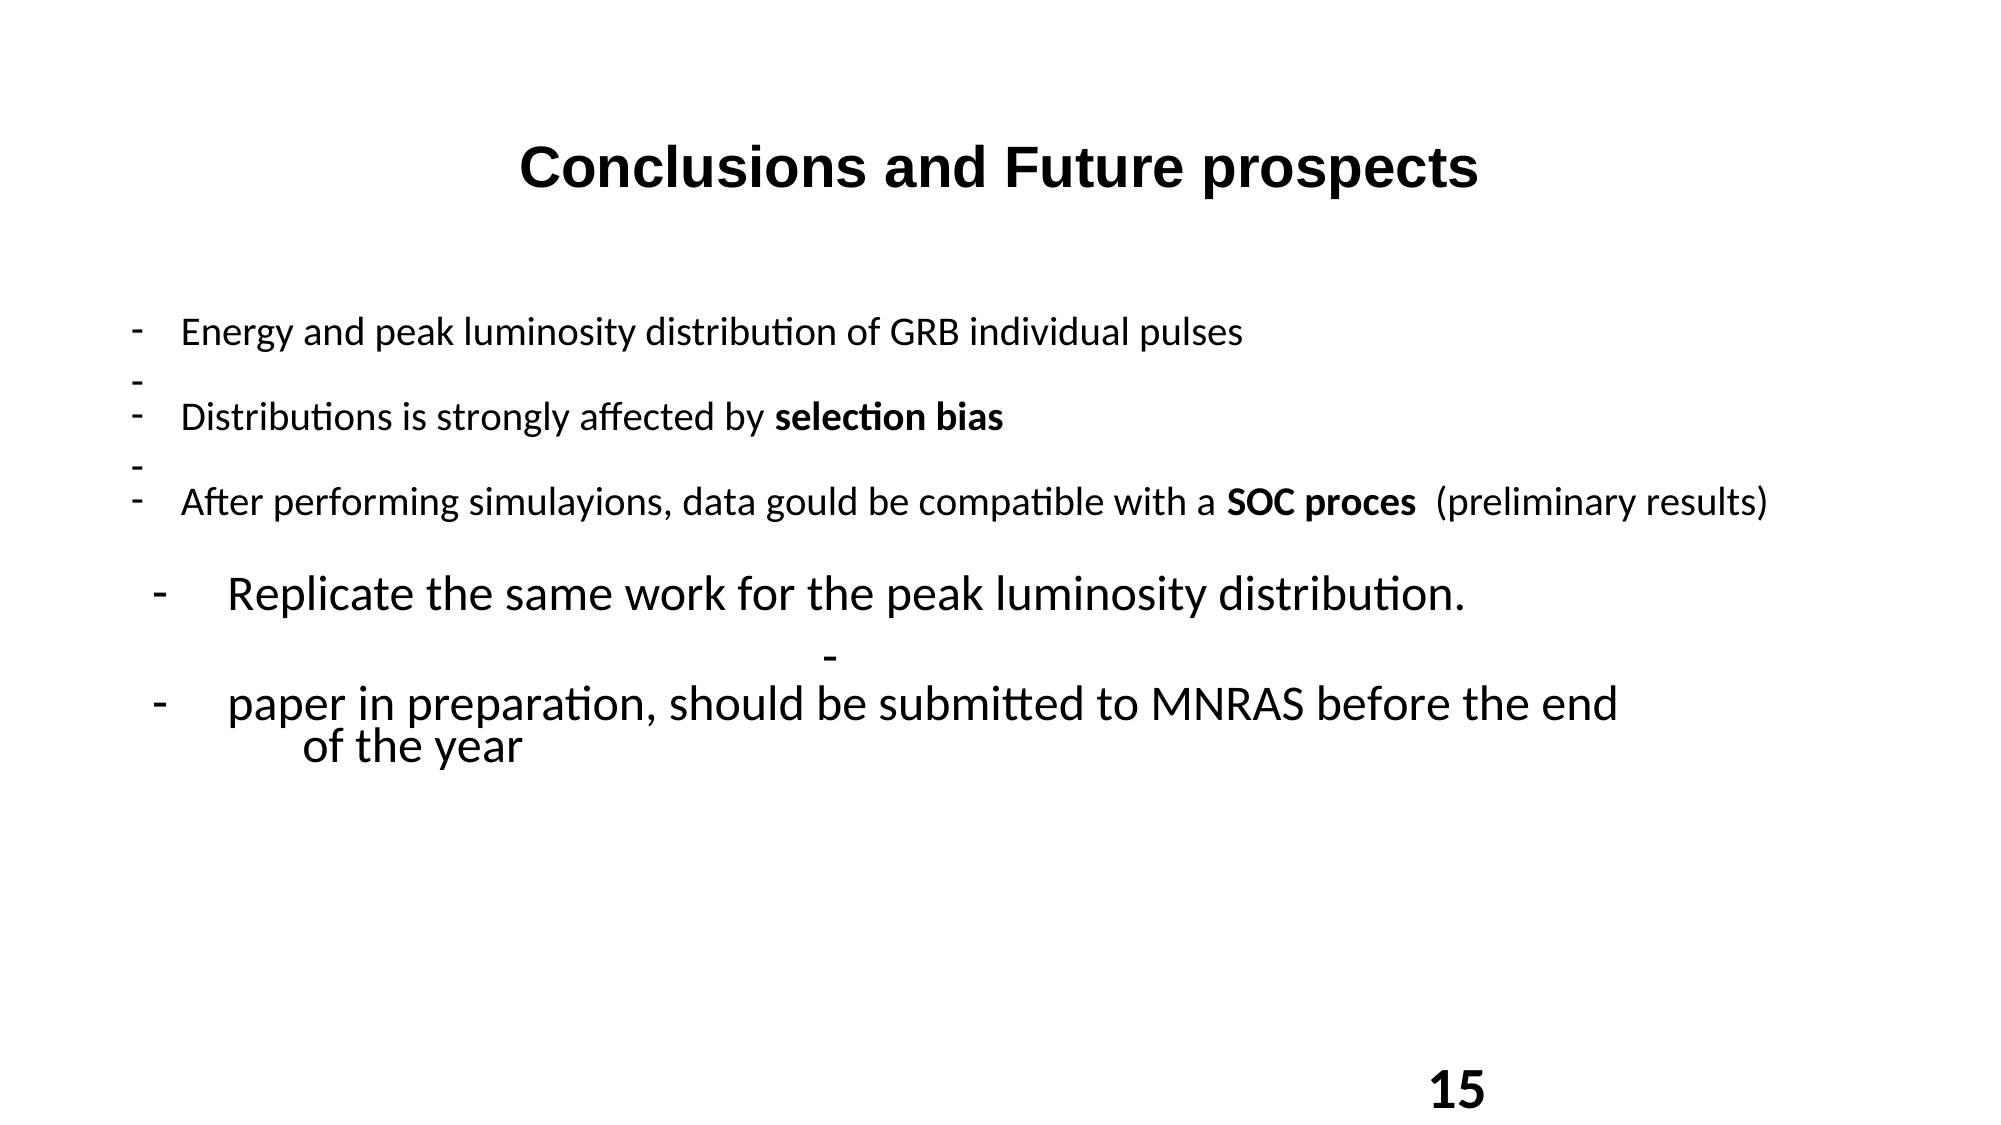

# Conclusions and Future prospects
Energy and peak luminosity distribution of GRB individual pulses
Distributions is strongly affected by selection bias
After performing simulayions, data gould be compatible with a SOC proces (preliminary results)
Replicate the same work for the peak luminosity distribution.
paper in preparation, should be submitted to MNRAS before the end of the year